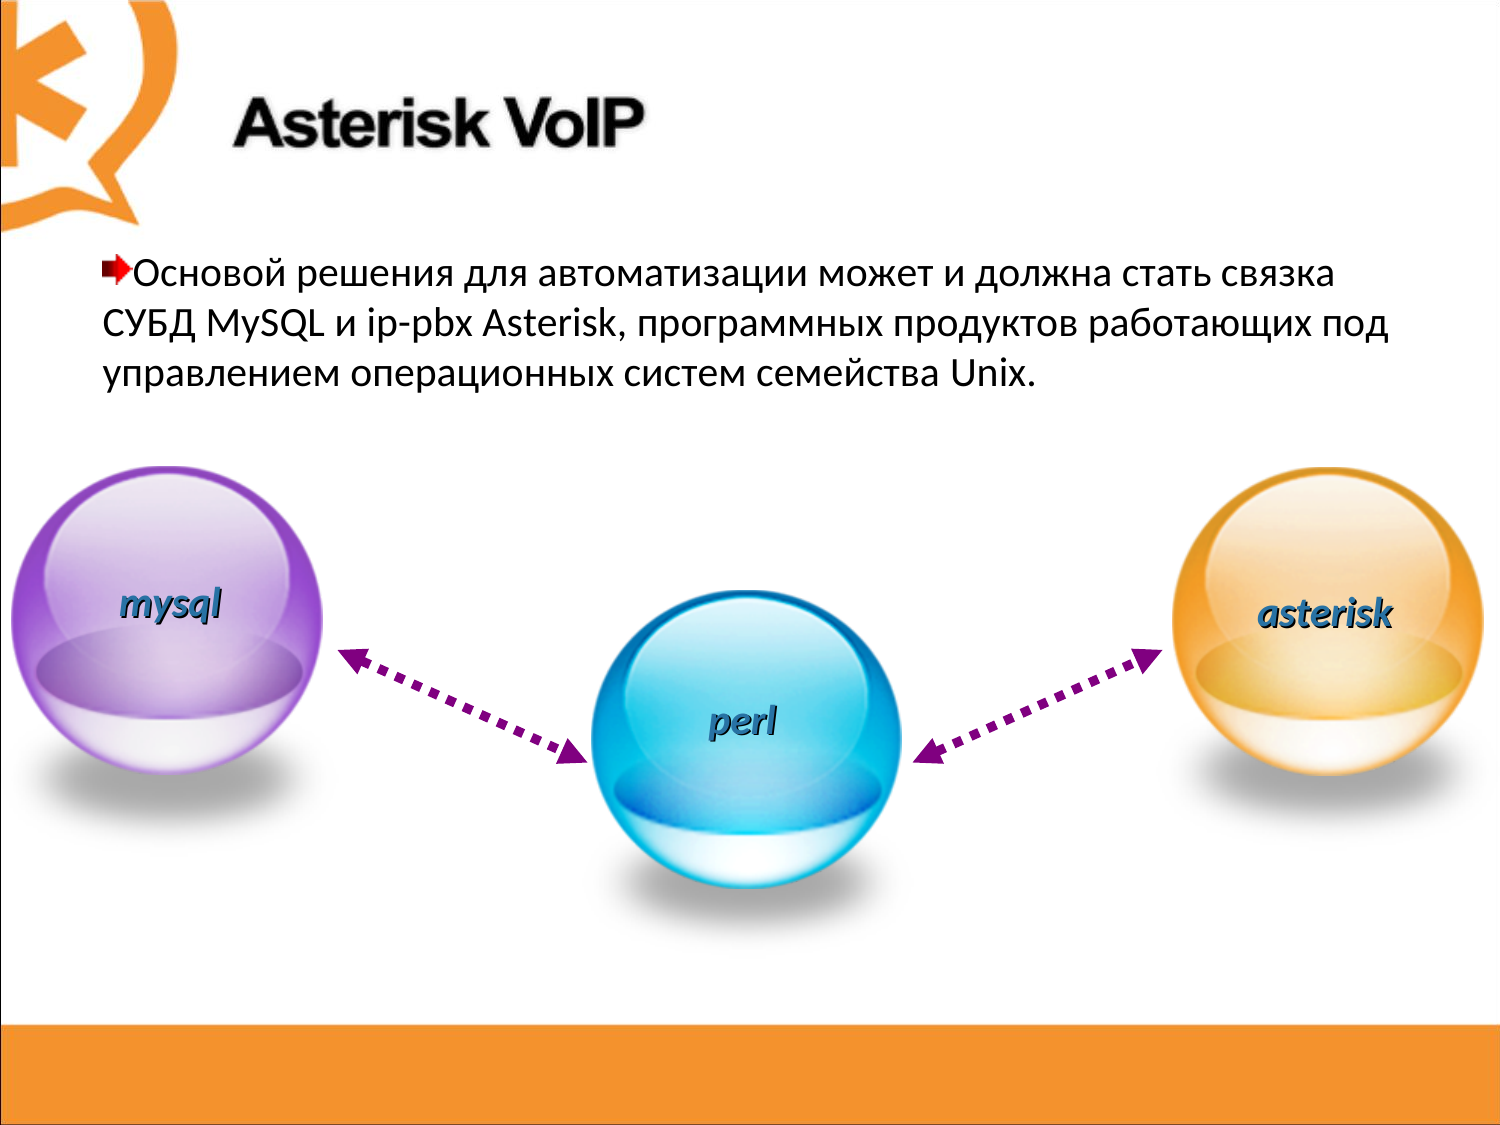

Основой решения для автоматизации может и должна стать связка СУБД MySQL и ip-pbx Asterisk, программных продуктов работающих под управлением операционных систем семейства Unix.
mysql
asterisk
perl